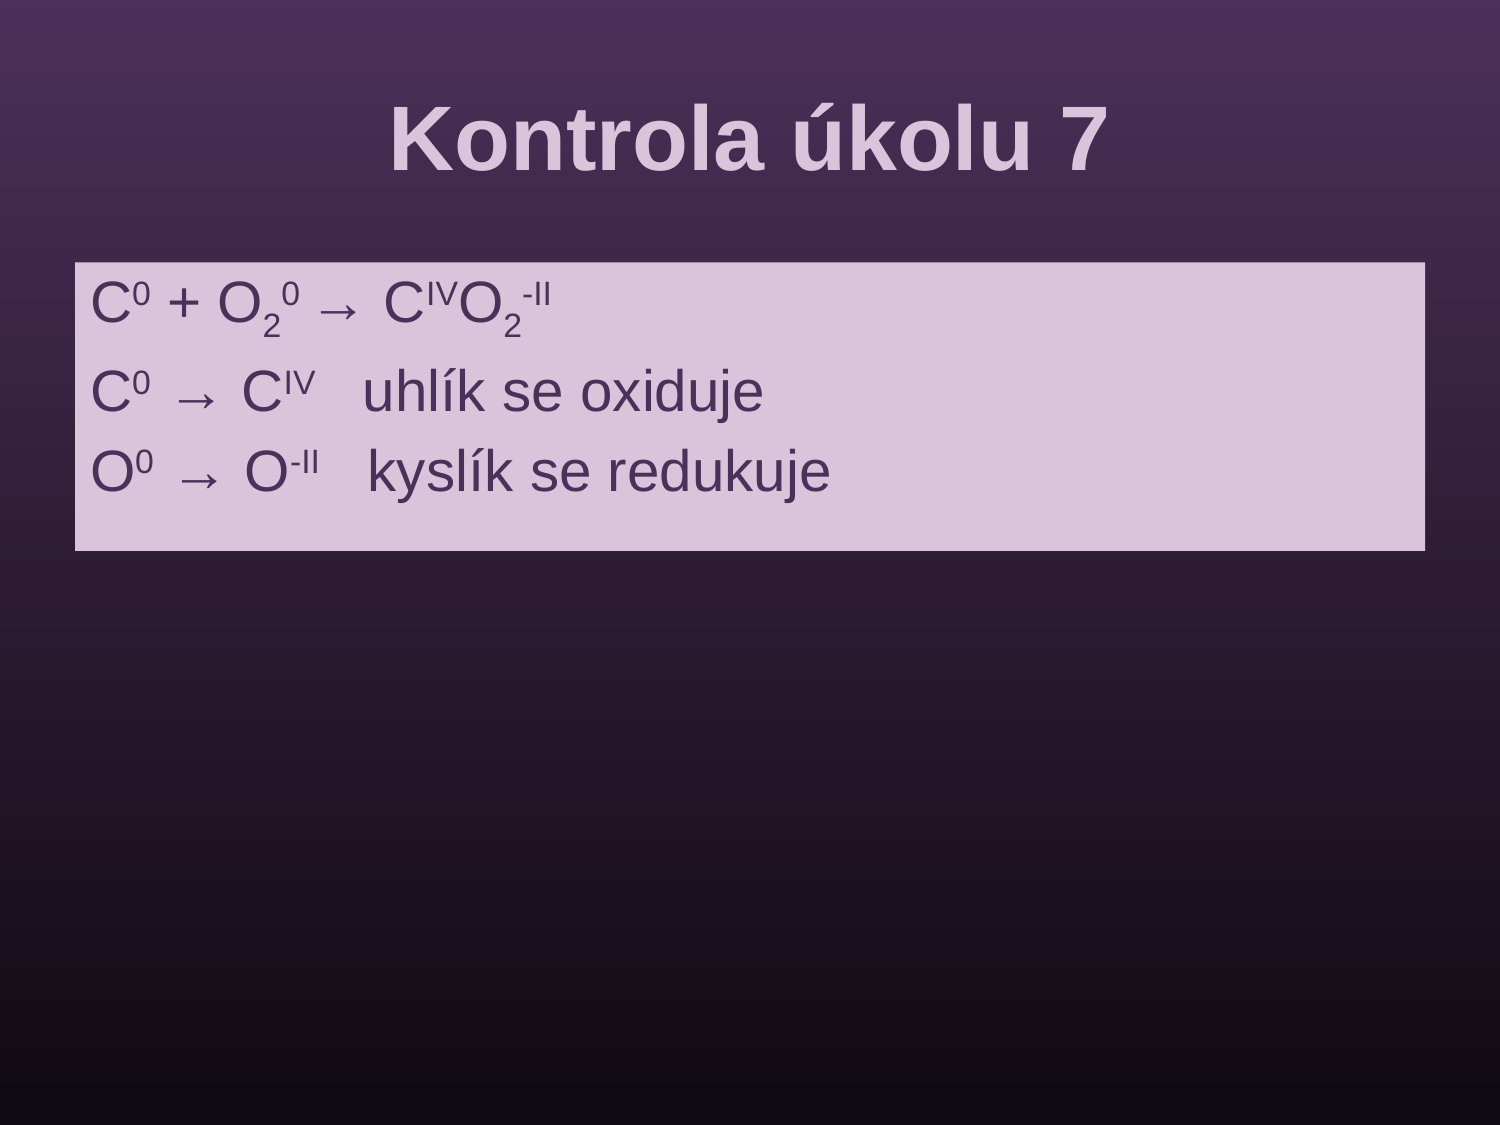

# Kontrola úkolu 7
C0 + O20 → CIVO2-II
C0 → CIV uhlík se oxiduje
O0 → O-II kyslík se redukuje